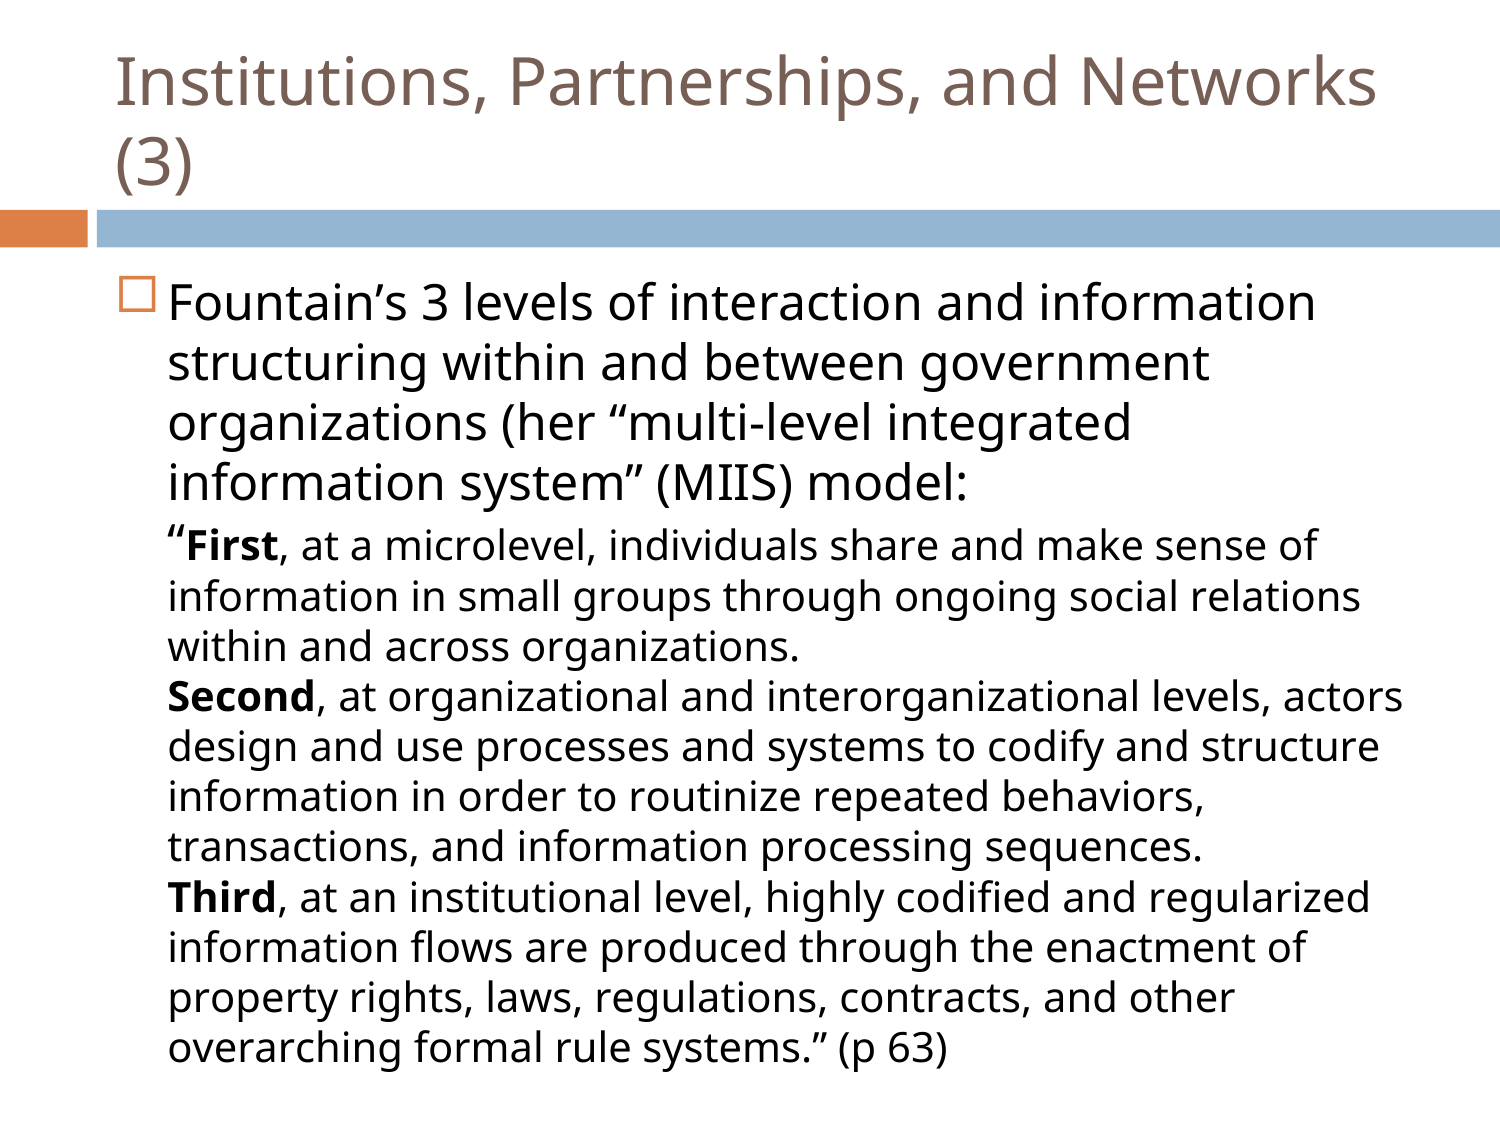

Institutions, Partnerships, and Networks (3)
Fountain’s 3 levels of interaction and information structuring within and between government organizations (her “multi-level integrated information system” (MIIS) model:
“First, at a microlevel, individuals share and make sense of information in small groups through ongoing social relations within and across organizations.
Second, at organizational and interorganizational levels, actors design and use processes and systems to codify and structure information in order to routinize repeated behaviors, transactions, and information processing sequences.
Third, at an institutional level, highly codified and regularized information flows are produced through the enactment of property rights, laws, regulations, contracts, and other overarching formal rule systems.” (p 63)